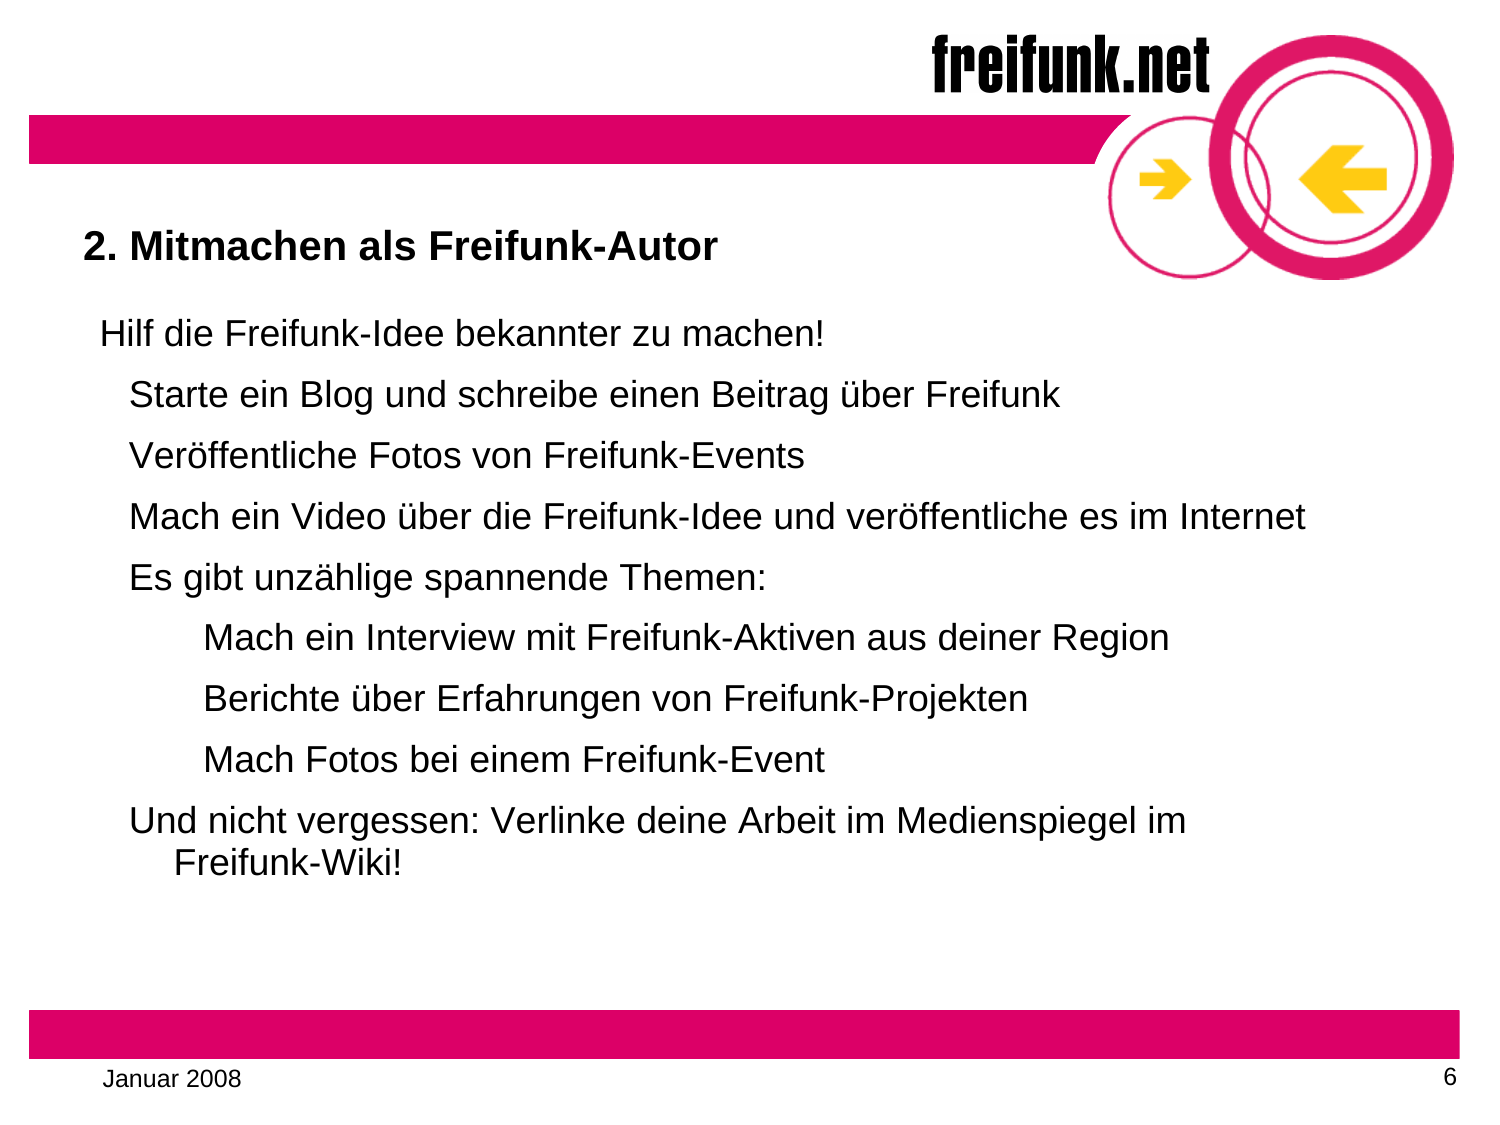

2. Mitmachen als Freifunk-Autor
Hilf die Freifunk-Idee bekannter zu machen!
Starte ein Blog und schreibe einen Beitrag über Freifunk
Veröffentliche Fotos von Freifunk-Events
Mach ein Video über die Freifunk-Idee und veröffentliche es im Internet
Es gibt unzählige spannende Themen:
Mach ein Interview mit Freifunk-Aktiven aus deiner Region
Berichte über Erfahrungen von Freifunk-Projekten
Mach Fotos bei einem Freifunk-Event
Und nicht vergessen: Verlinke deine Arbeit im Medienspiegel im Freifunk-Wiki!
6
Januar 2008